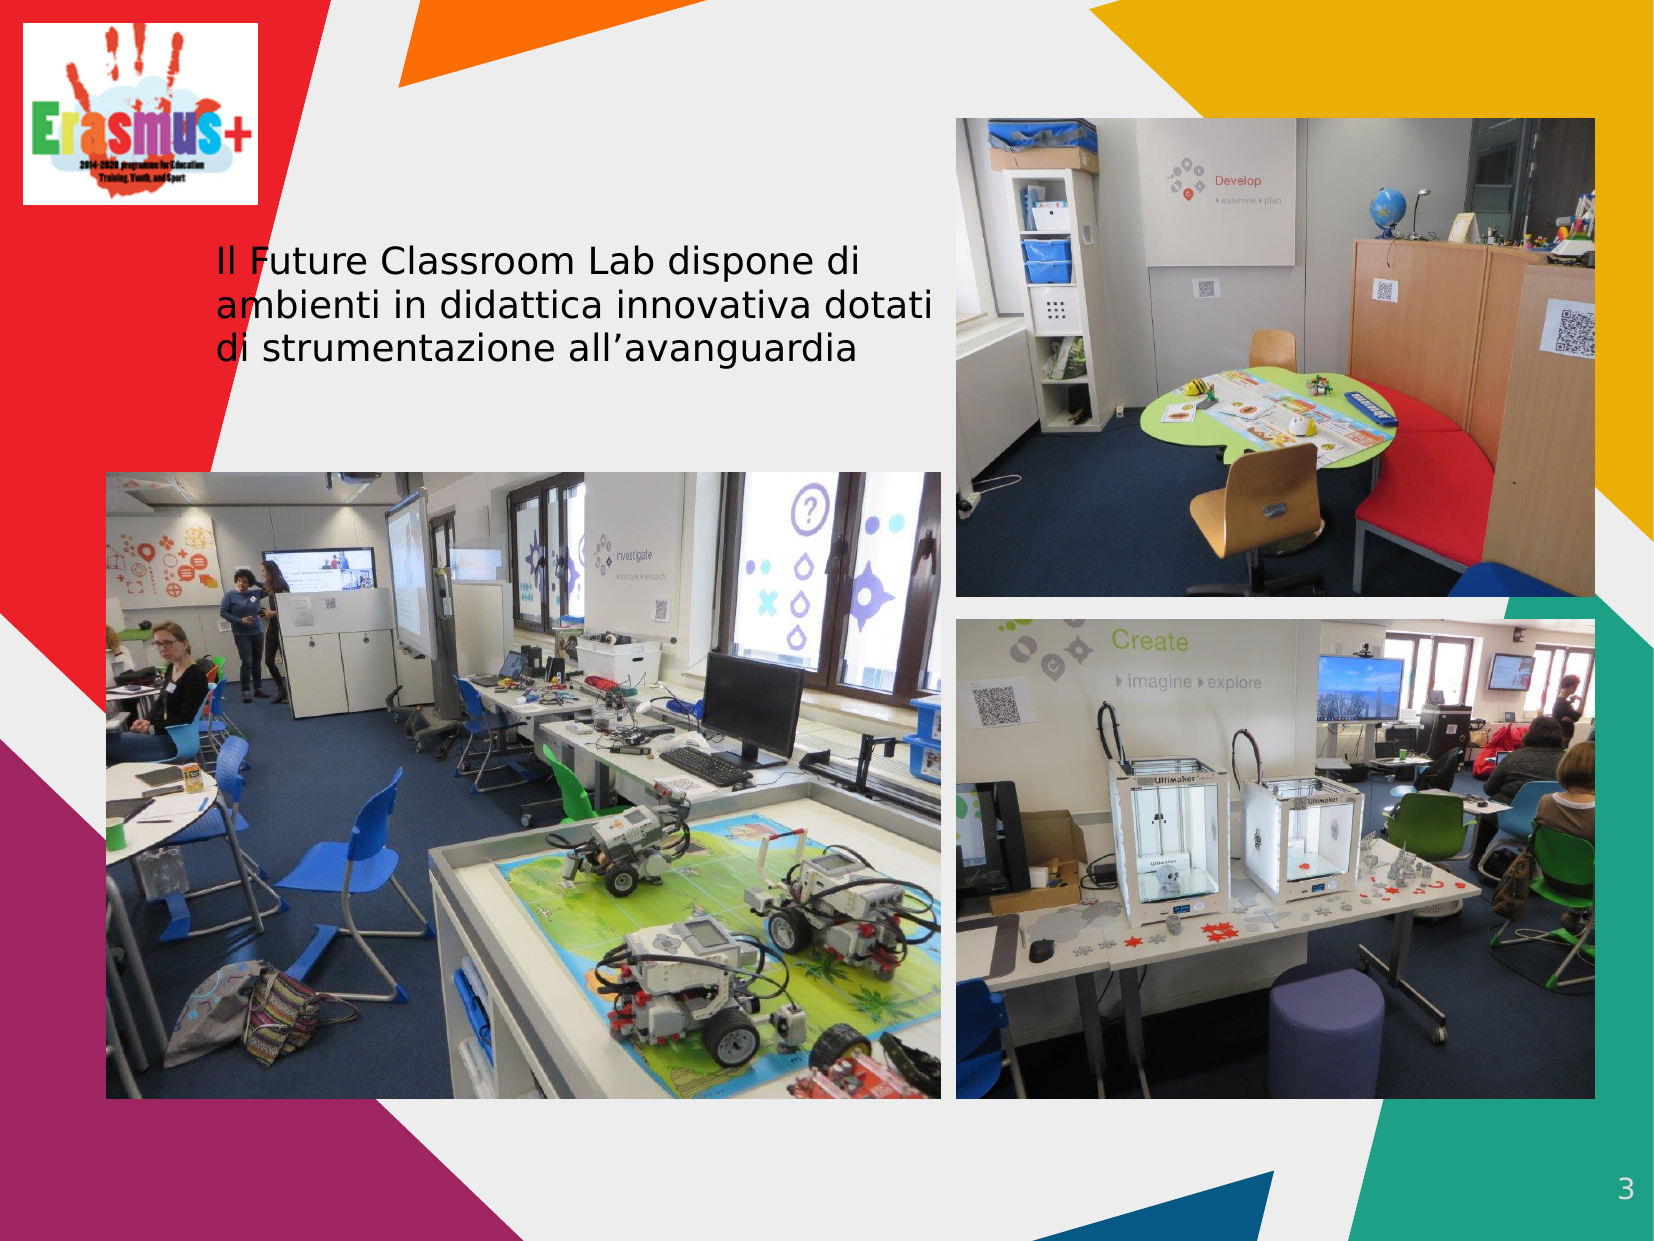

Il Future Classroom Lab dispone di ambienti in didattica innovativa dotati di strumentazione all’avanguardia
3